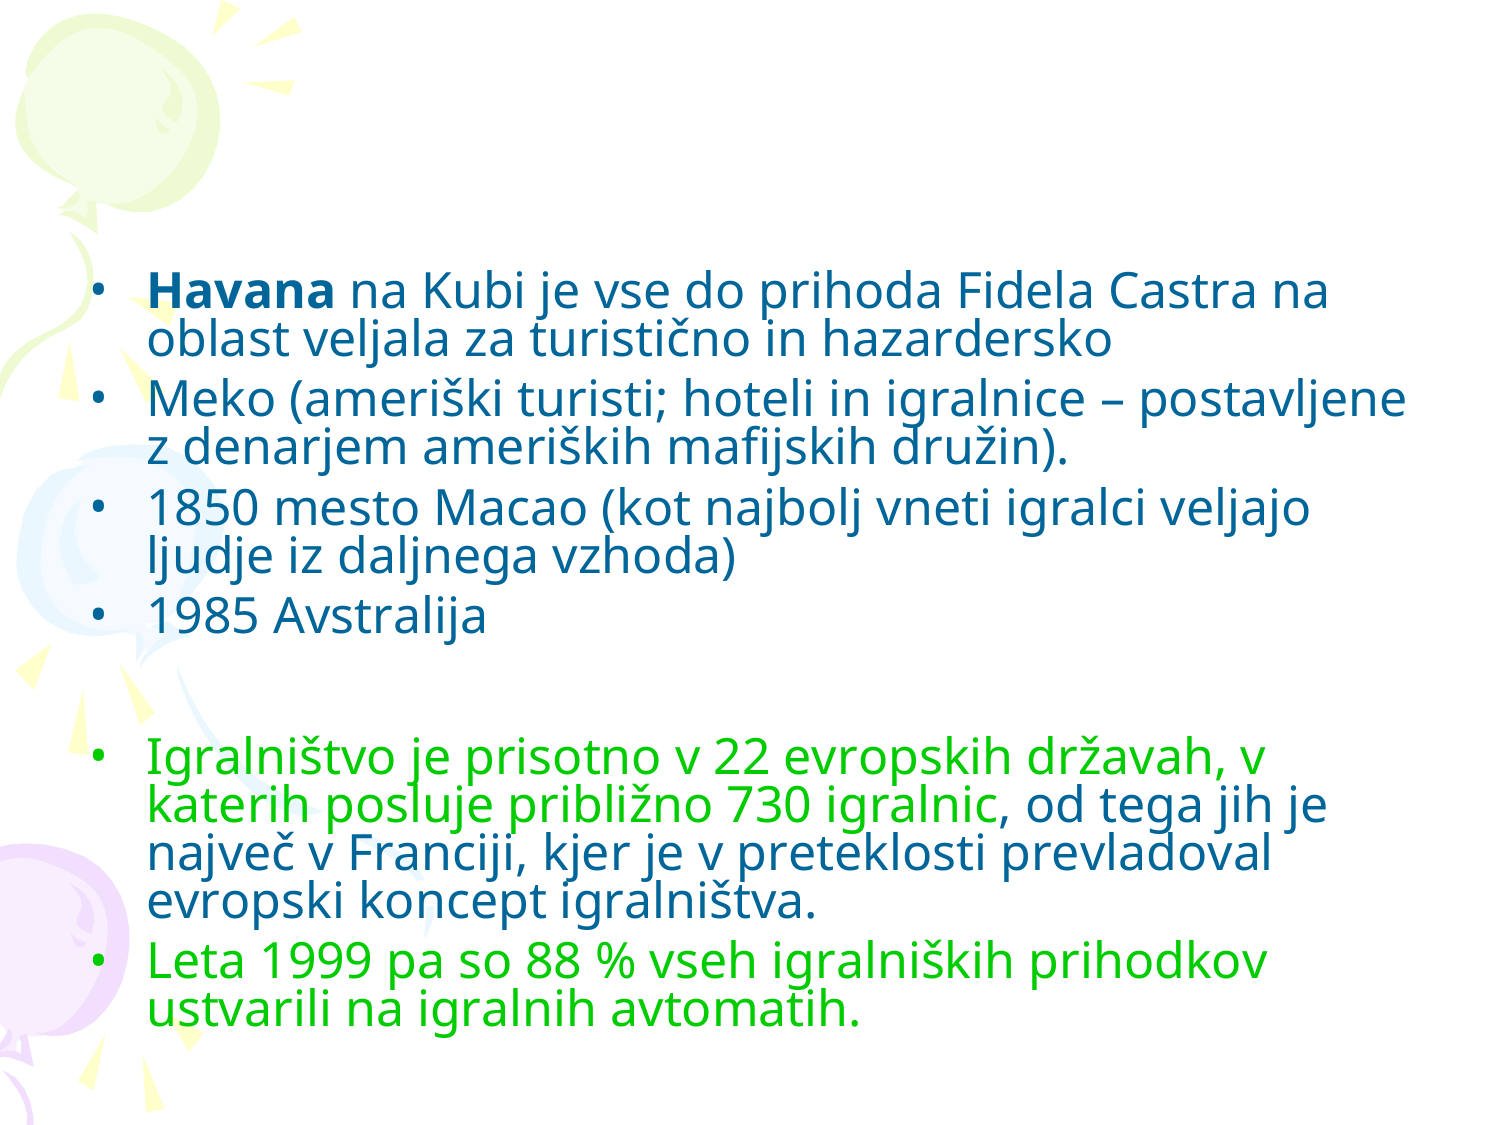

#
Havana na Kubi je vse do prihoda Fidela Castra na oblast veljala za turistično in hazardersko
Meko (ameriški turisti; hoteli in igralnice – postavljene z denarjem ameriških mafijskih družin).
1850 mesto Macao (kot najbolj vneti igralci veljajo ljudje iz daljnega vzhoda)
1985 Avstralija
Igralništvo je prisotno v 22 evropskih državah, v katerih posluje približno 730 igralnic, od tega jih je največ v Franciji, kjer je v preteklosti prevladoval evropski koncept igralništva.
Leta 1999 pa so 88 % vseh igralniških prihodkov ustvarili na igralnih avtomatih.